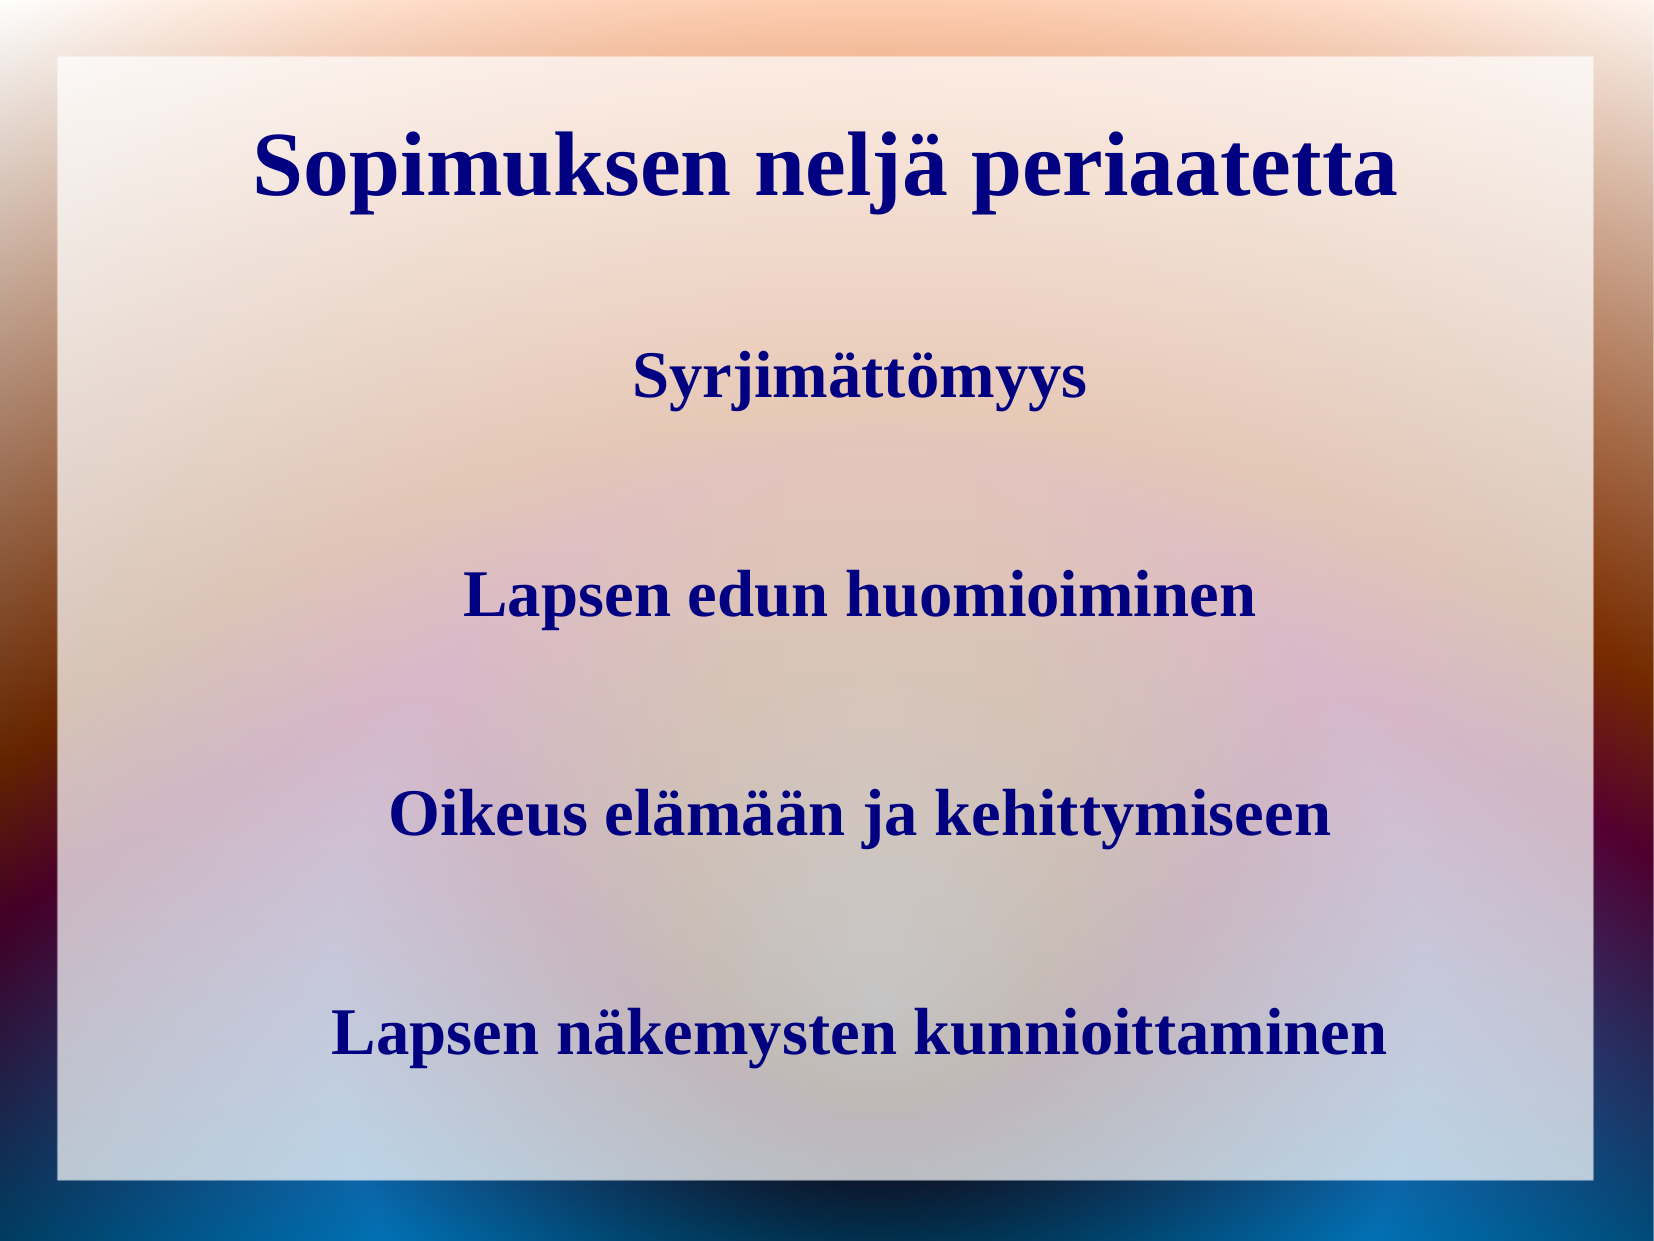

# Sopimuksen neljä periaatetta
 Syrjimättömyys
 Lapsen edun huomioiminen
 Oikeus elämään ja kehittymiseen
 Lapsen näkemysten kunnioittaminen